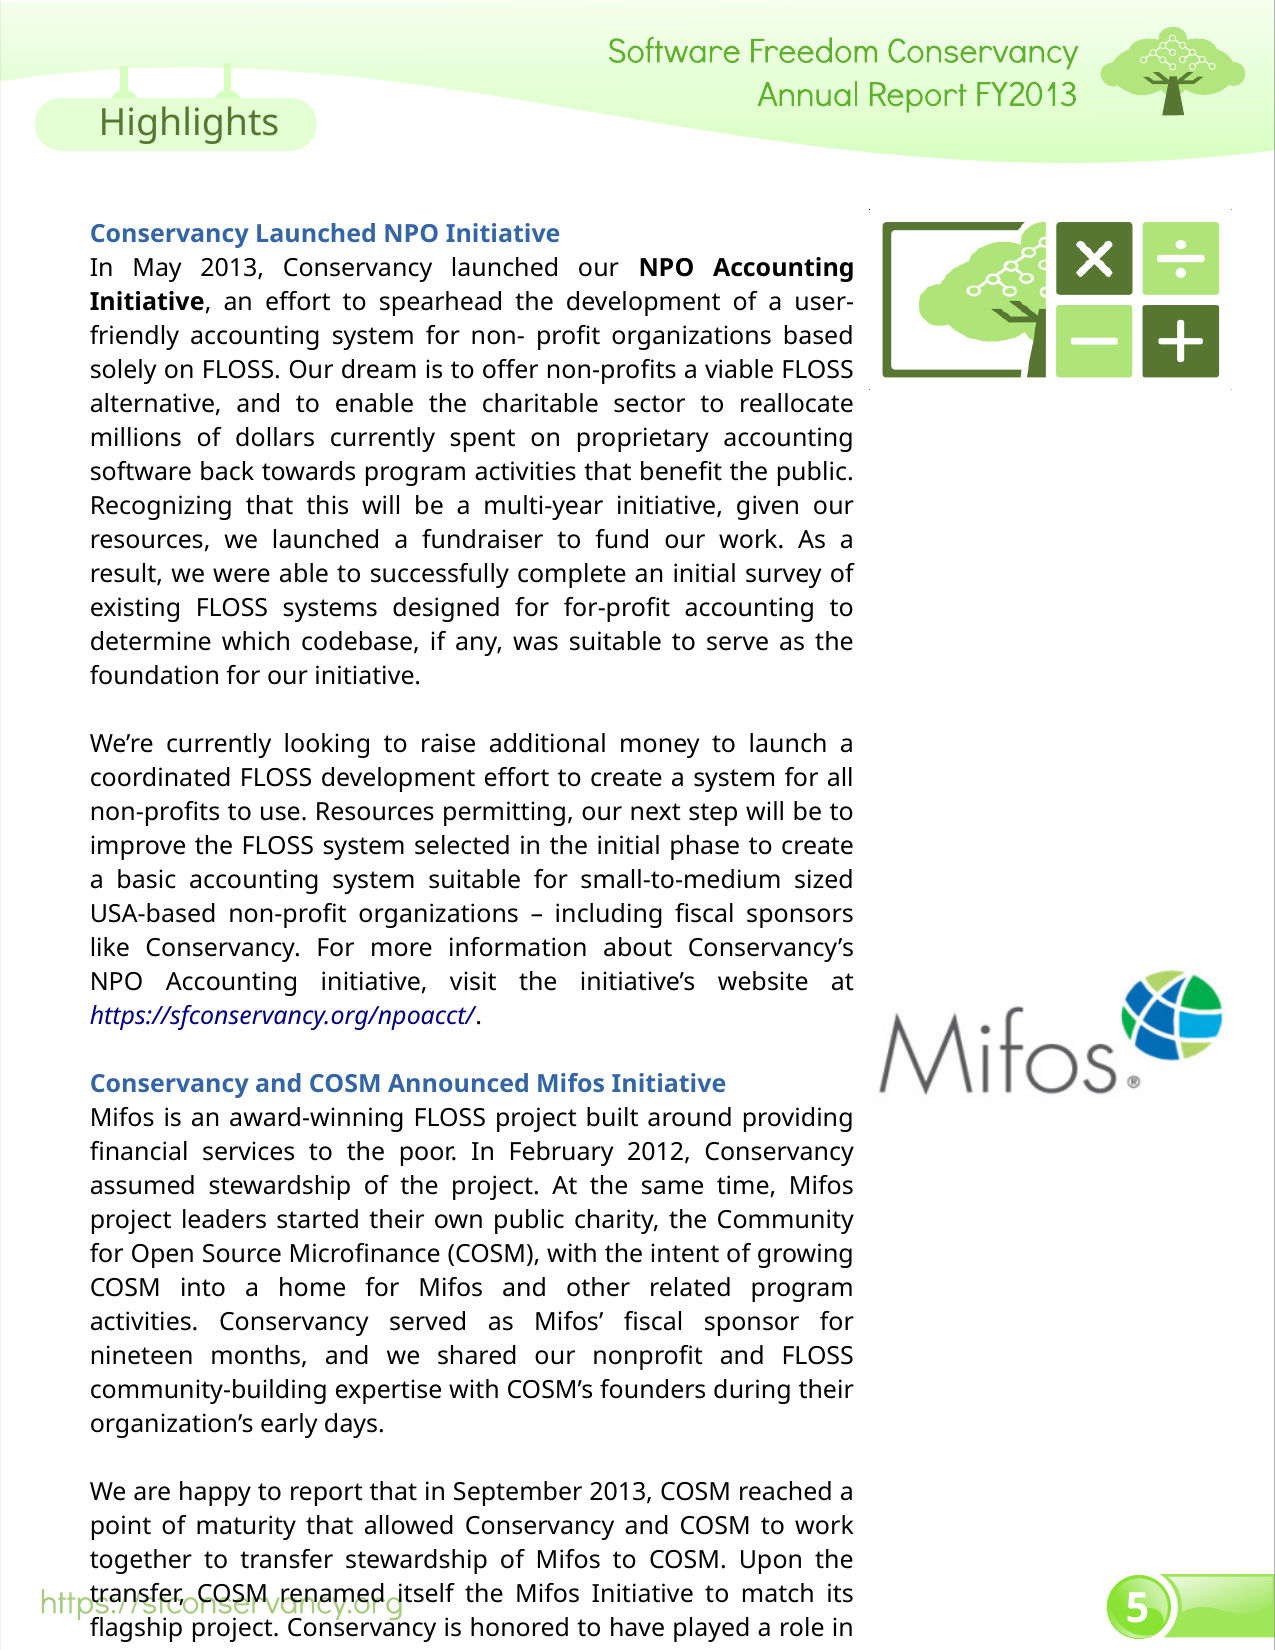

Highlights
Conservancy Launched NPO Initiative
In May 2013, Conservancy launched our NPO Accounting Initiative, an effort to spearhead the development of a user-friendly accounting system for non- profit organizations based solely on FLOSS. Our dream is to offer non-profits a viable FLOSS alternative, and to enable the charitable sector to reallocate millions of dollars currently spent on proprietary accounting software back towards program activities that benefit the public. Recognizing that this will be a multi-year initiative, given our resources, we launched a fundraiser to fund our work. As a result, we were able to successfully complete an initial survey of existing FLOSS systems designed for for-profit accounting to determine which codebase, if any, was suitable to serve as the foundation for our initiative.
We’re currently looking to raise additional money to launch a coordinated FLOSS development effort to create a system for all non-profits to use. Resources permitting, our next step will be to improve the FLOSS system selected in the initial phase to create a basic accounting system suitable for small-to-medium sized USA-based non-profit organizations – including fiscal sponsors like Conservancy. For more information about Conservancy’s NPO Accounting initiative, visit the initiative’s website at https://sfconservancy.org/npoacct/.
Conservancy and COSM Announced Mifos Initiative
Mifos is an award-winning FLOSS project built around providing financial services to the poor. In February 2012, Conservancy assumed stewardship of the project. At the same time, Mifos project leaders started their own public charity, the Community for Open Source Microfinance (COSM), with the intent of growing COSM into a home for Mifos and other related program activities. Conservancy served as Mifos’ fiscal sponsor for nineteen months, and we shared our nonprofit and FLOSS community-building expertise with COSM’s founders during their organization’s early days.
We are happy to report that in September 2013, COSM reached a point of maturity that allowed Conservancy and COSM to work together to transfer stewardship of Mifos to COSM. Upon the transfer, COSM renamed itself the Mifos Initiative to match its flagship project. Conservancy is honored to have played a role in both Mifos and the Mifos Initiative’s development.